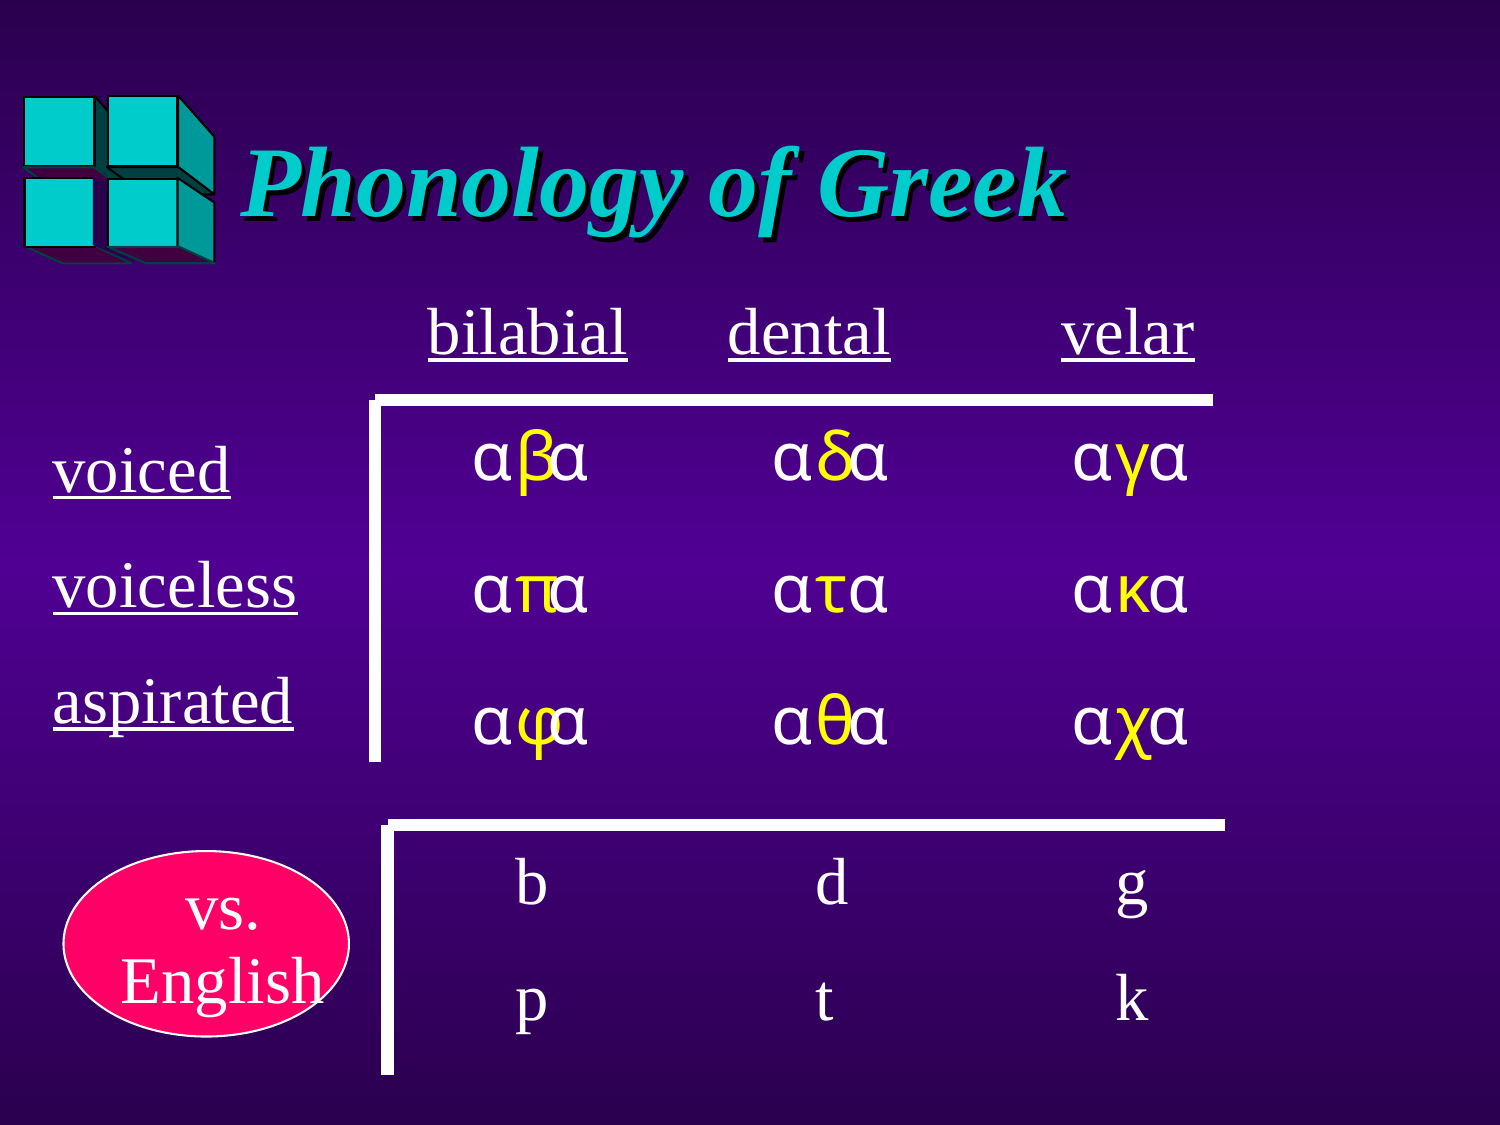

# Phonology of Greek
bilabial	dental	 velar
α α		α α		α α
α α		α α		α α
α α		α α		α α
β		δ		γ
π		τ		κ
φ		θ		χ
voiced
voiceless
aspirated
b		d		g
p		t		k
vs.
English